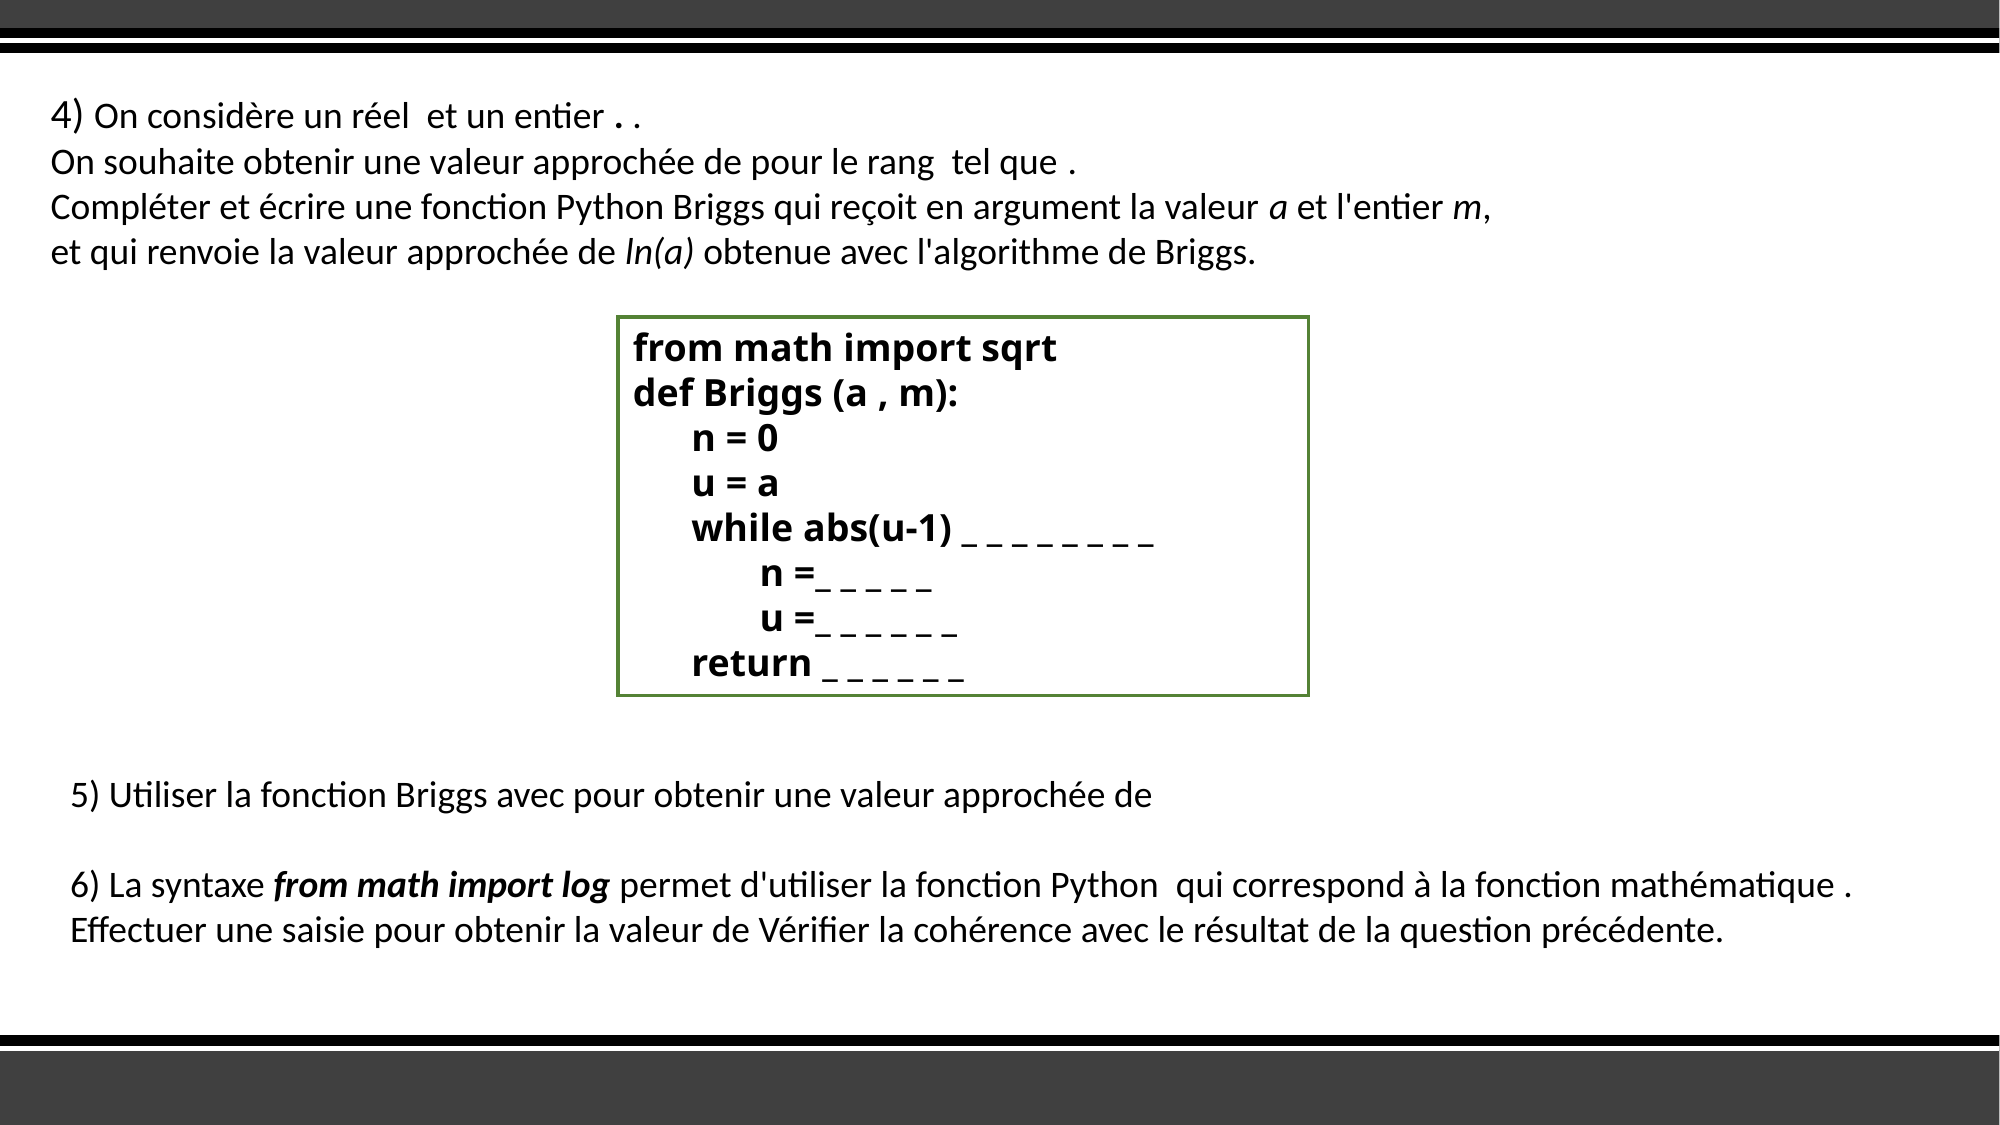

4) On considère un réel et un entier . .
On souhaite obtenir une valeur approchée de pour le rang tel que .
Compléter et écrire une fonction Python Briggs qui reçoit en argument la valeur a et l'entier m,
et qui renvoie la valeur approchée de ln(a) obtenue avec l'algorithme de Briggs.
from math import sqrt
def Briggs (a , m):
 n = 0
 u = a
 while abs(u-1) _ _ _ _ _ _ _ _
 n =_ _ _ _ _
 u =_ _ _ _ _ _
 return _ _ _ _ _ _
5) Utiliser la fonction Briggs avec pour obtenir une valeur approchée de
6) La syntaxe from math import log permet d'utiliser la fonction Python qui correspond à la fonction mathématique .
Effectuer une saisie pour obtenir la valeur de Vérifier la cohérence avec le résultat de la question précédente.